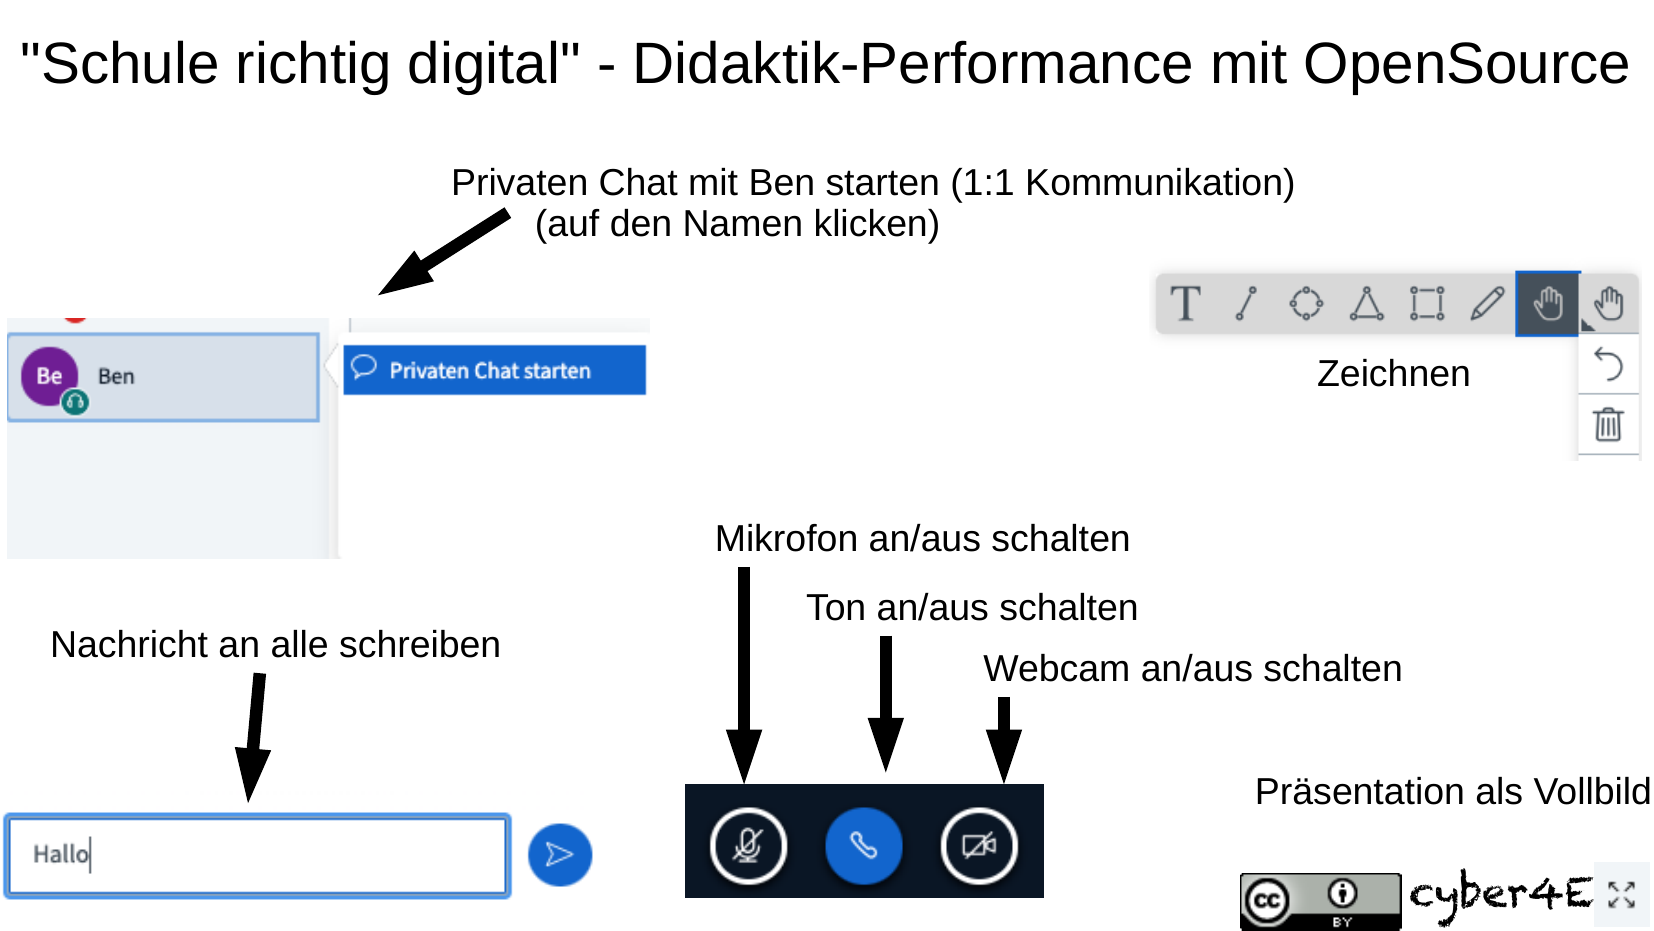

"Schule richtig digital" - Didaktik-Performance mit OpenSource
Privaten Chat mit Ben starten (1:1 Kommunikation)
 (auf den Namen klicken)
Zeichnen
Mikrofon an/aus schalten
Ton an/aus schalten
Nachricht an alle schreiben
Webcam an/aus schalten
Präsentation als Vollbild